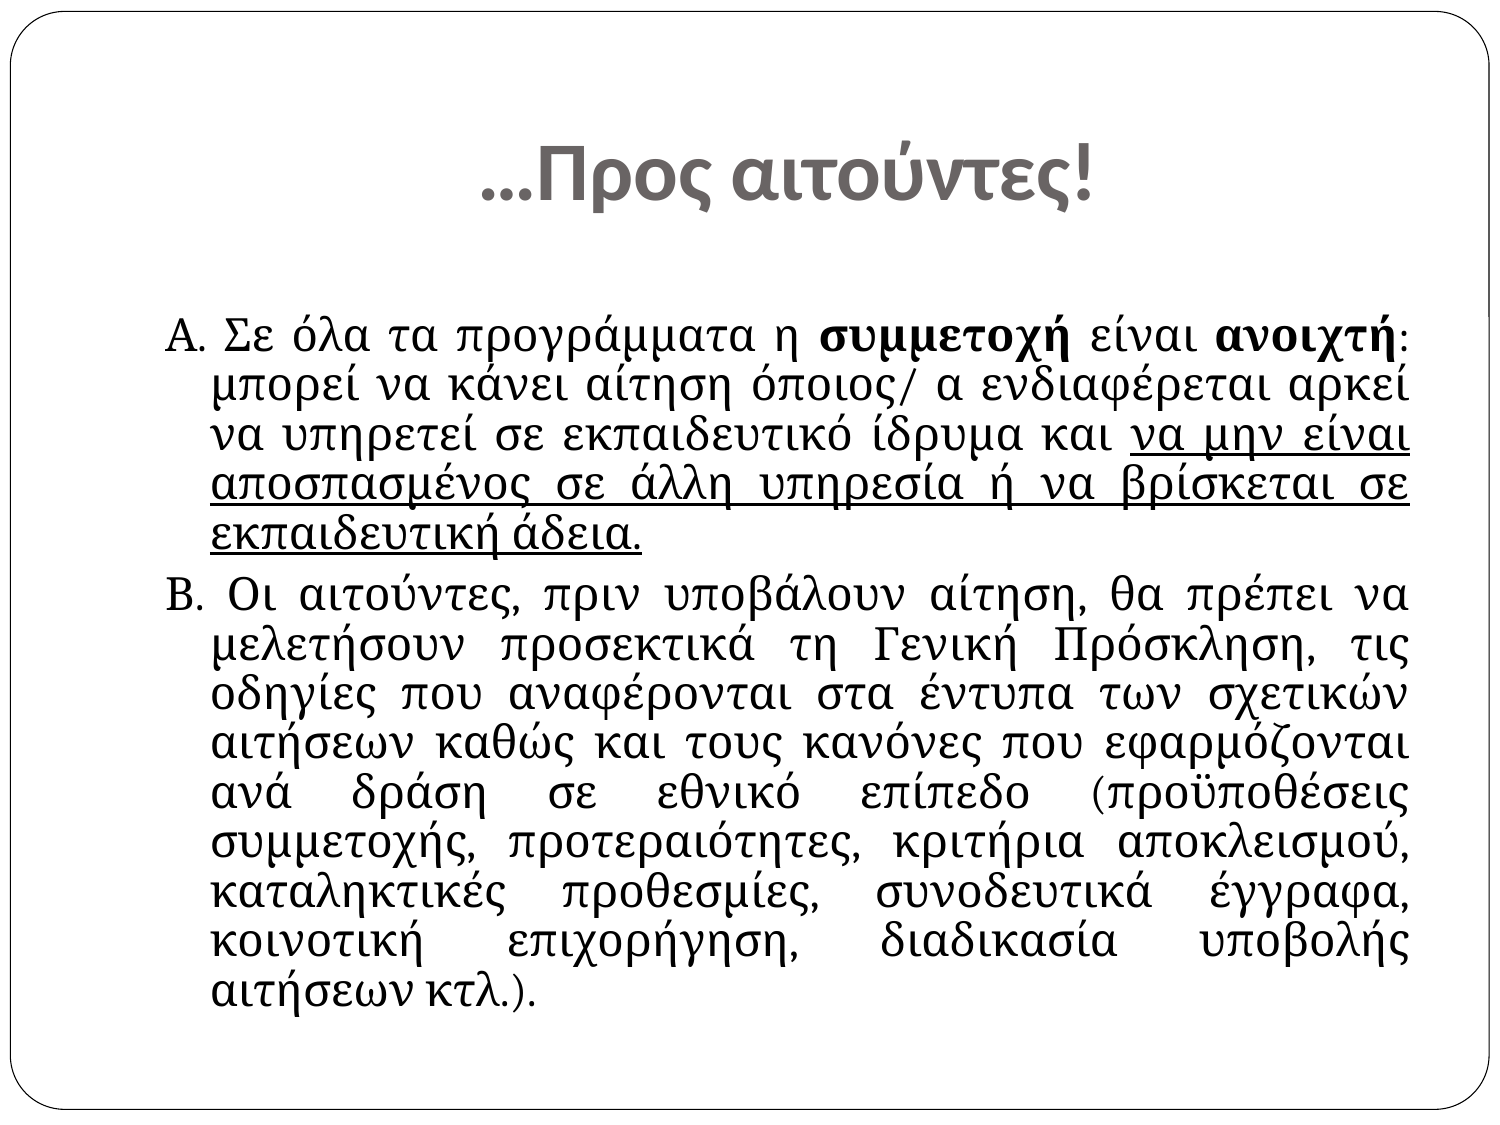

# …Προς αιτούντες!
Α. Σε όλα τα προγράμματα η συμμετοχή είναι ανοιχτή: μπορεί να κάνει αίτηση όποιος/ α ενδιαφέρεται αρκεί να υπηρετεί σε εκπαιδευτικό ίδρυμα και να μην είναι αποσπασμένος σε άλλη υπηρεσία ή να βρίσκεται σε εκπαιδευτική άδεια.
Β. Οι αιτούντες, πριν υποβάλουν αίτηση, θα πρέπει να μελετήσουν προσεκτικά τη Γενική Πρόσκληση, τις οδηγίες που αναφέρονται στα έντυπα των σχετικών αιτήσεων καθώς και τους κανόνες που εφαρμόζονται ανά δράση σε εθνικό επίπεδο (προϋποθέσεις συμμετοχής, προτεραιότητες, κριτήρια αποκλεισμού, καταληκτικές προθεσμίες, συνοδευτικά έγγραφα, κοινοτική επιχορήγηση, διαδικασία υποβολής αιτήσεων κτλ.).